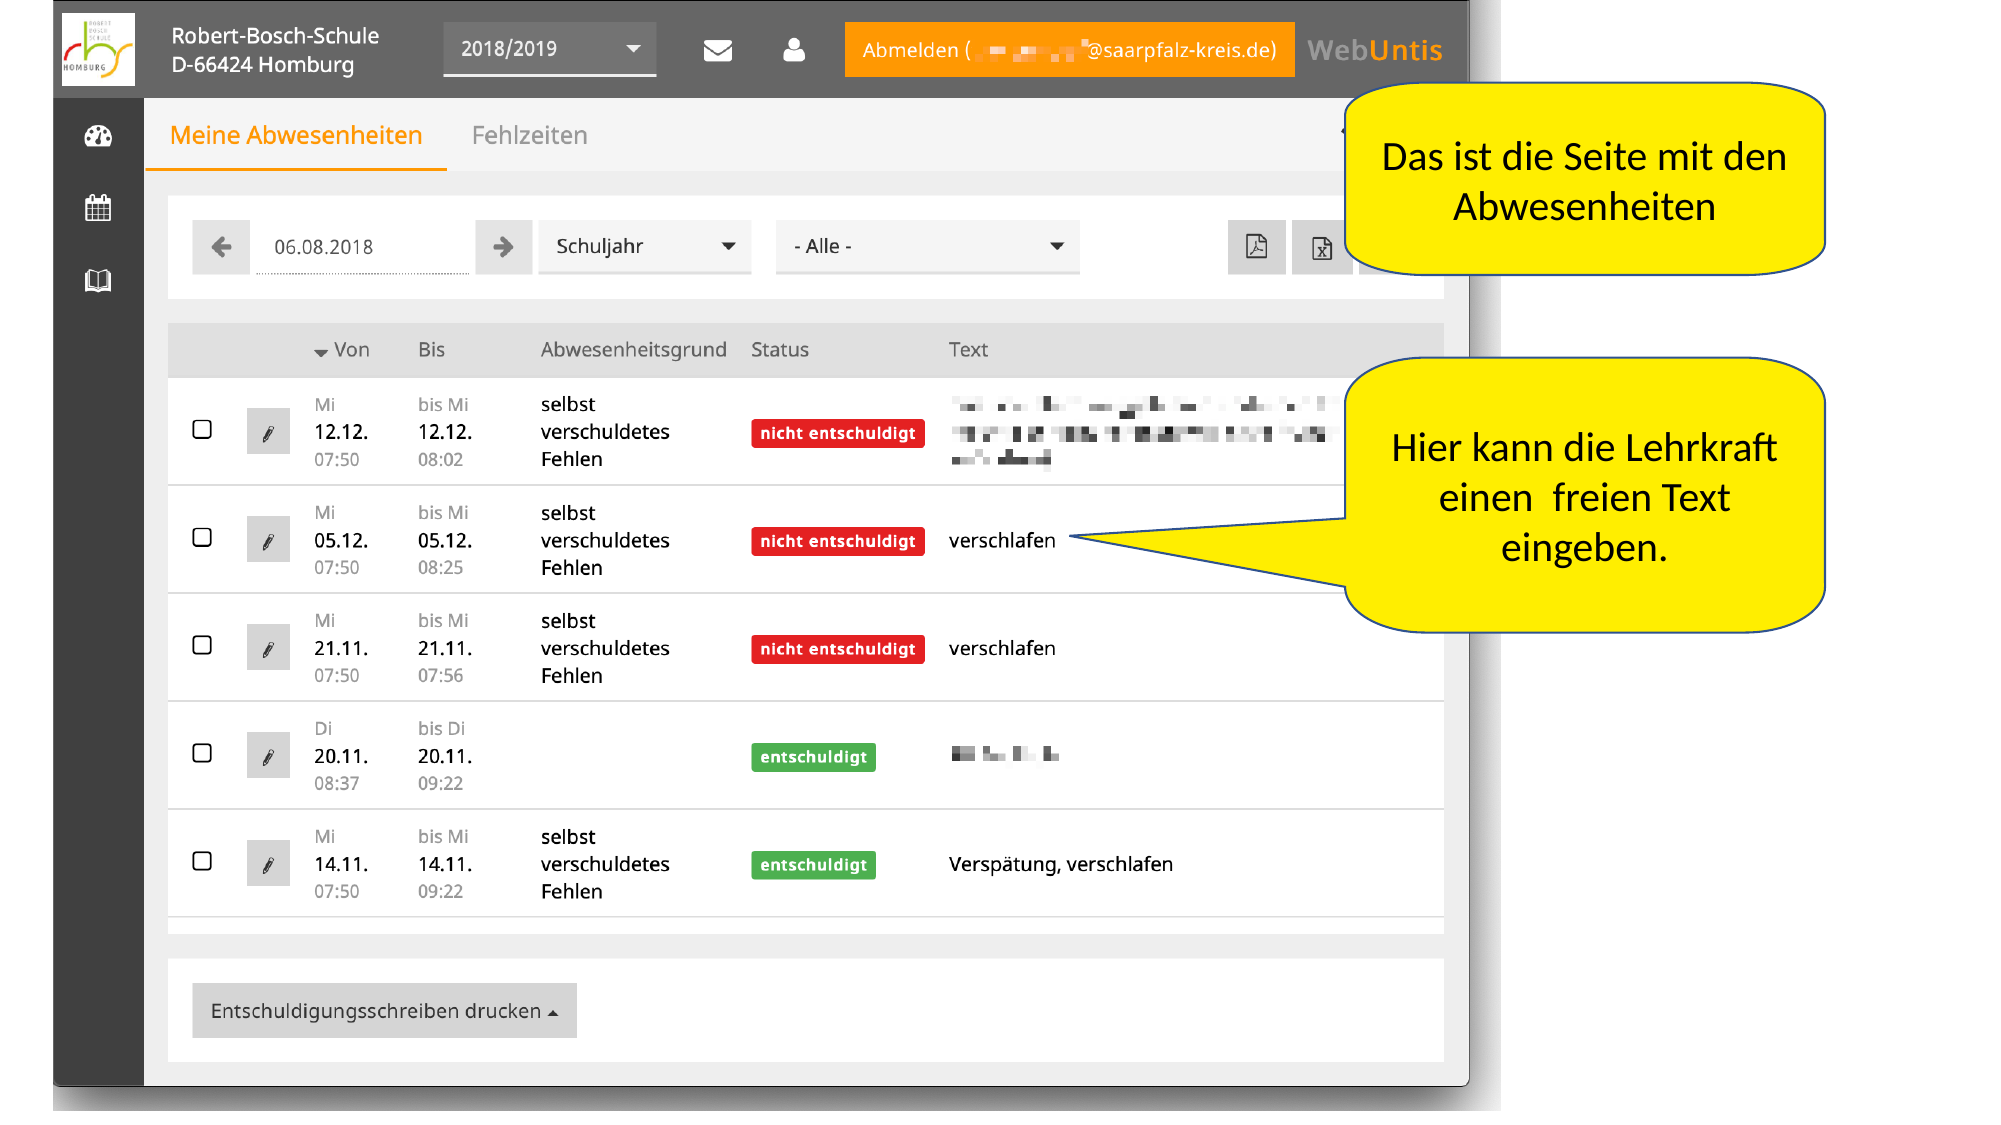

Das ist die Seite mit den Abwesenheiten
Hier kann die Lehrkraft einen freien Text eingeben.